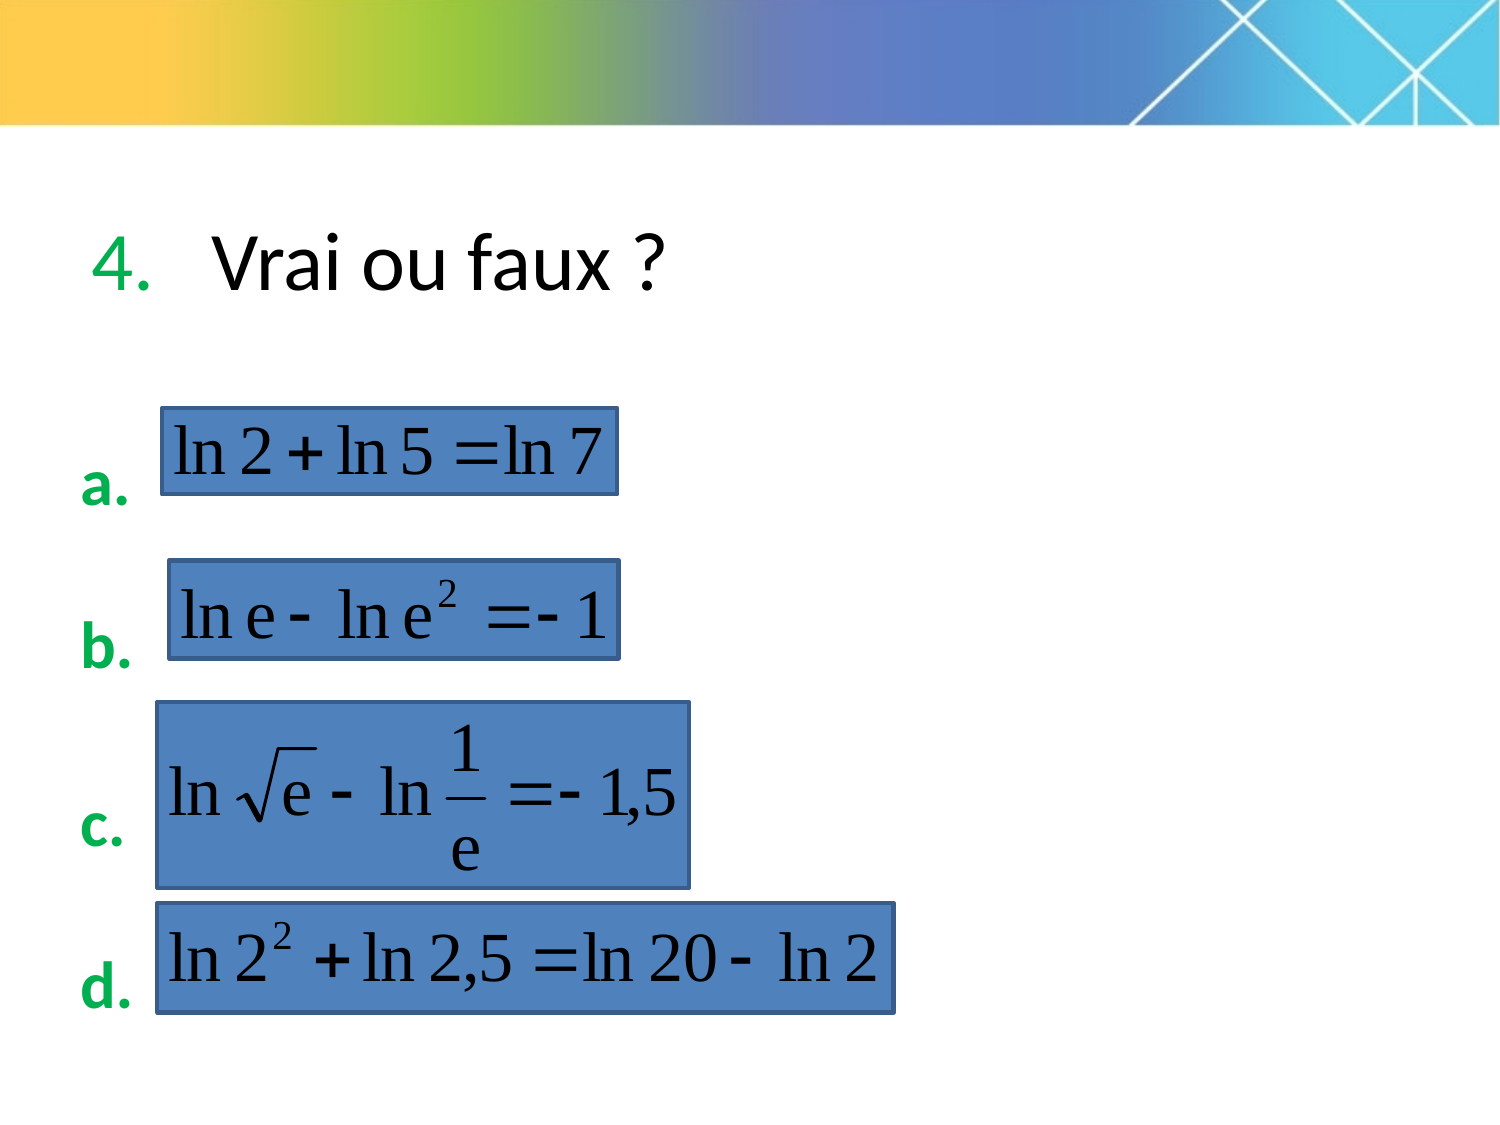

# 4. Vrai ou faux ?
a.
b.
c.
d.